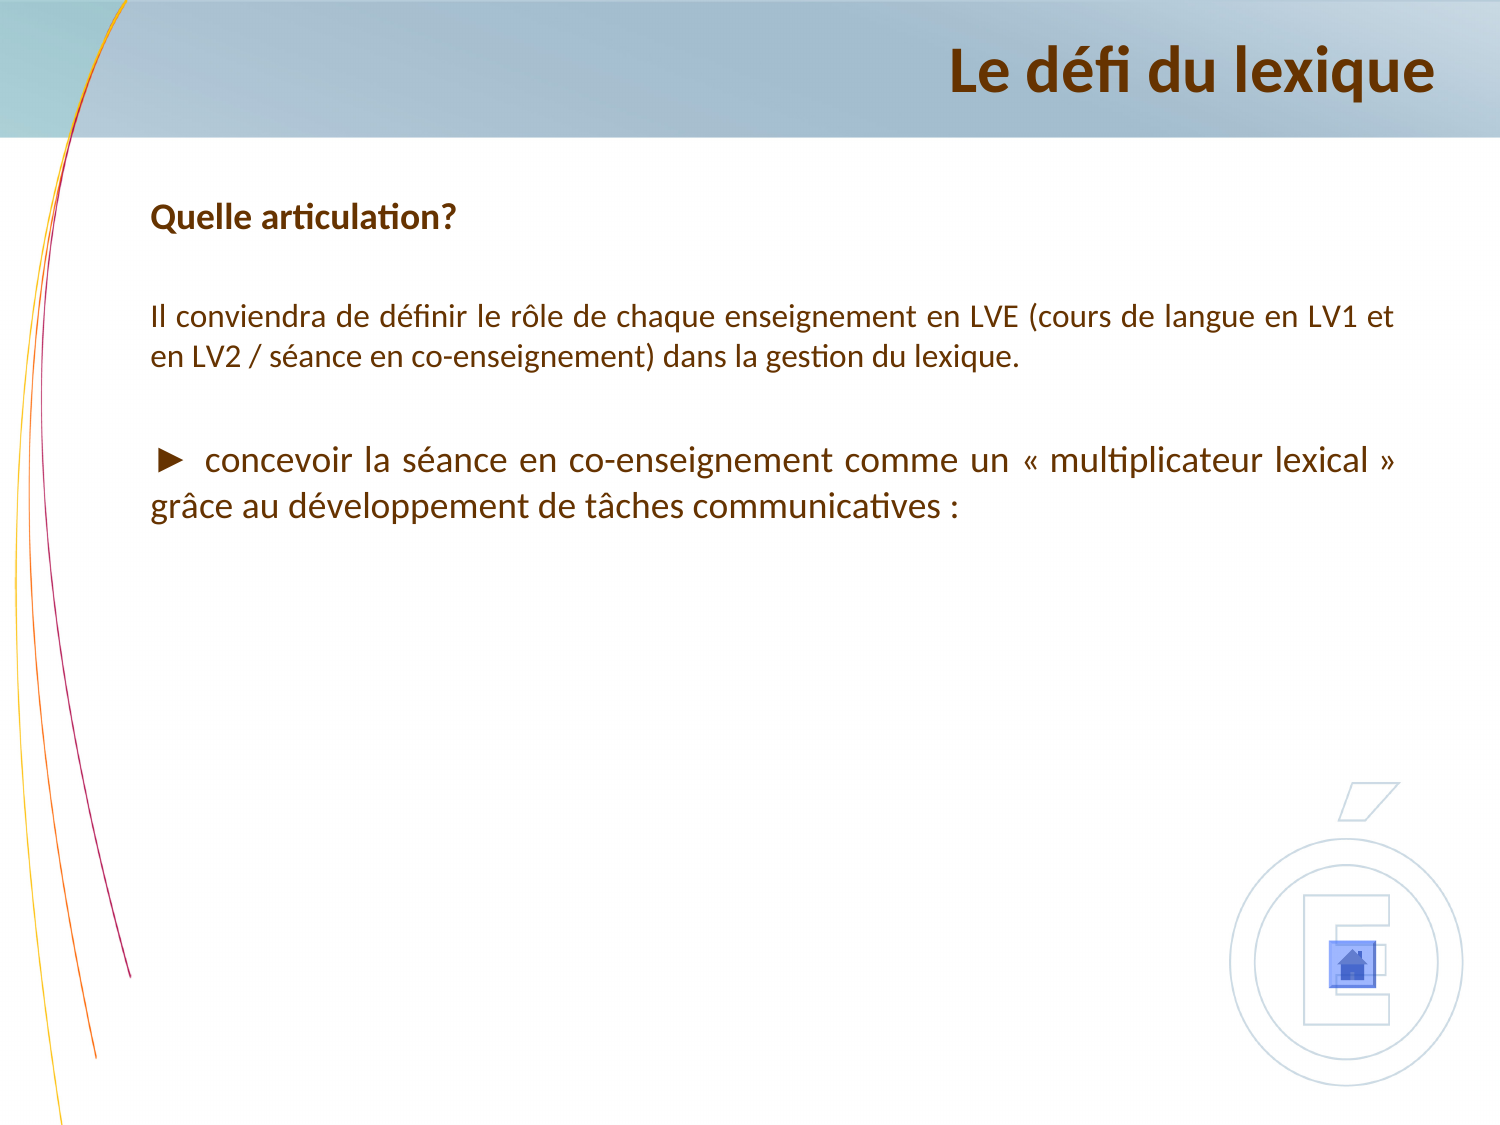

# Le défi du lexique
Quelle articulation?
Il conviendra de définir le rôle de chaque enseignement en LVE (cours de langue en LV1 et en LV2 / séance en co-enseignement) dans la gestion du lexique.
► concevoir la séance en co-enseignement comme un « multiplicateur lexical » grâce au développement de tâches communicatives :